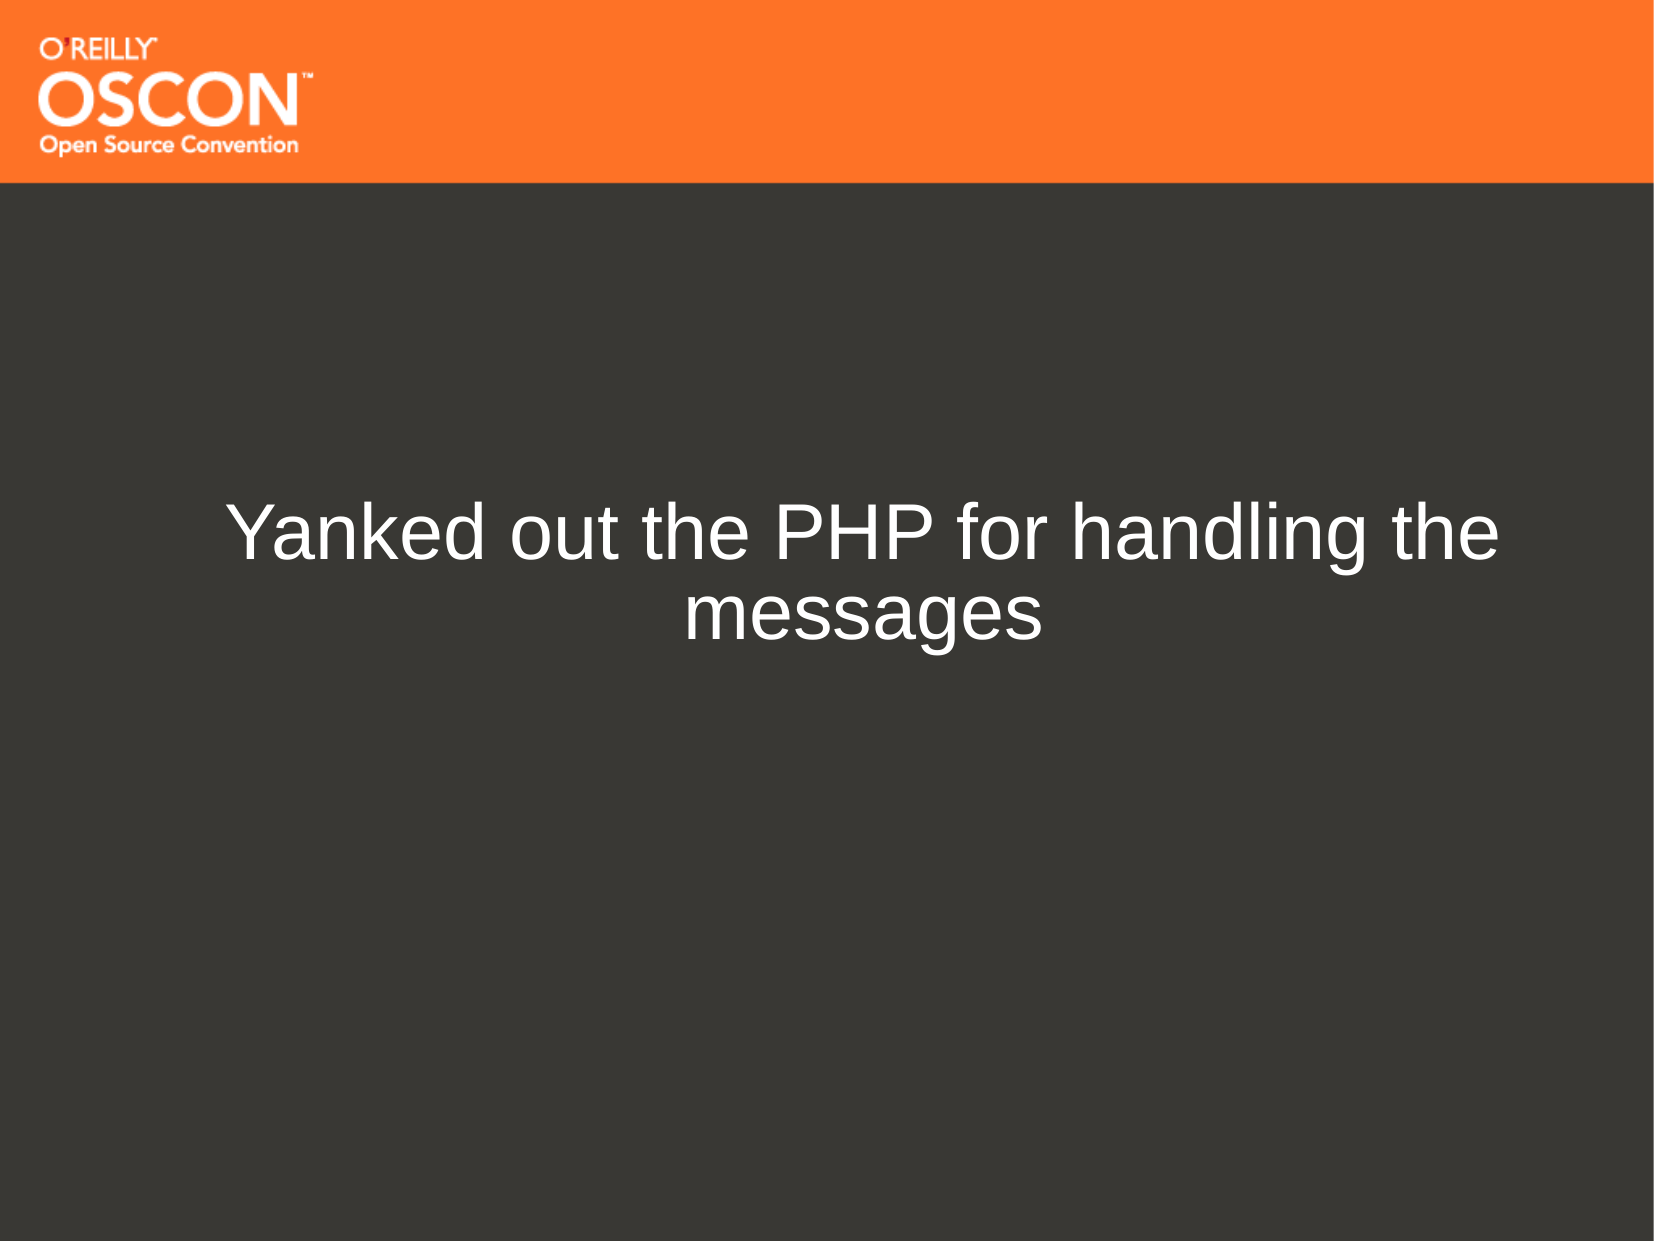

#
Yanked out the PHP for handling the messages